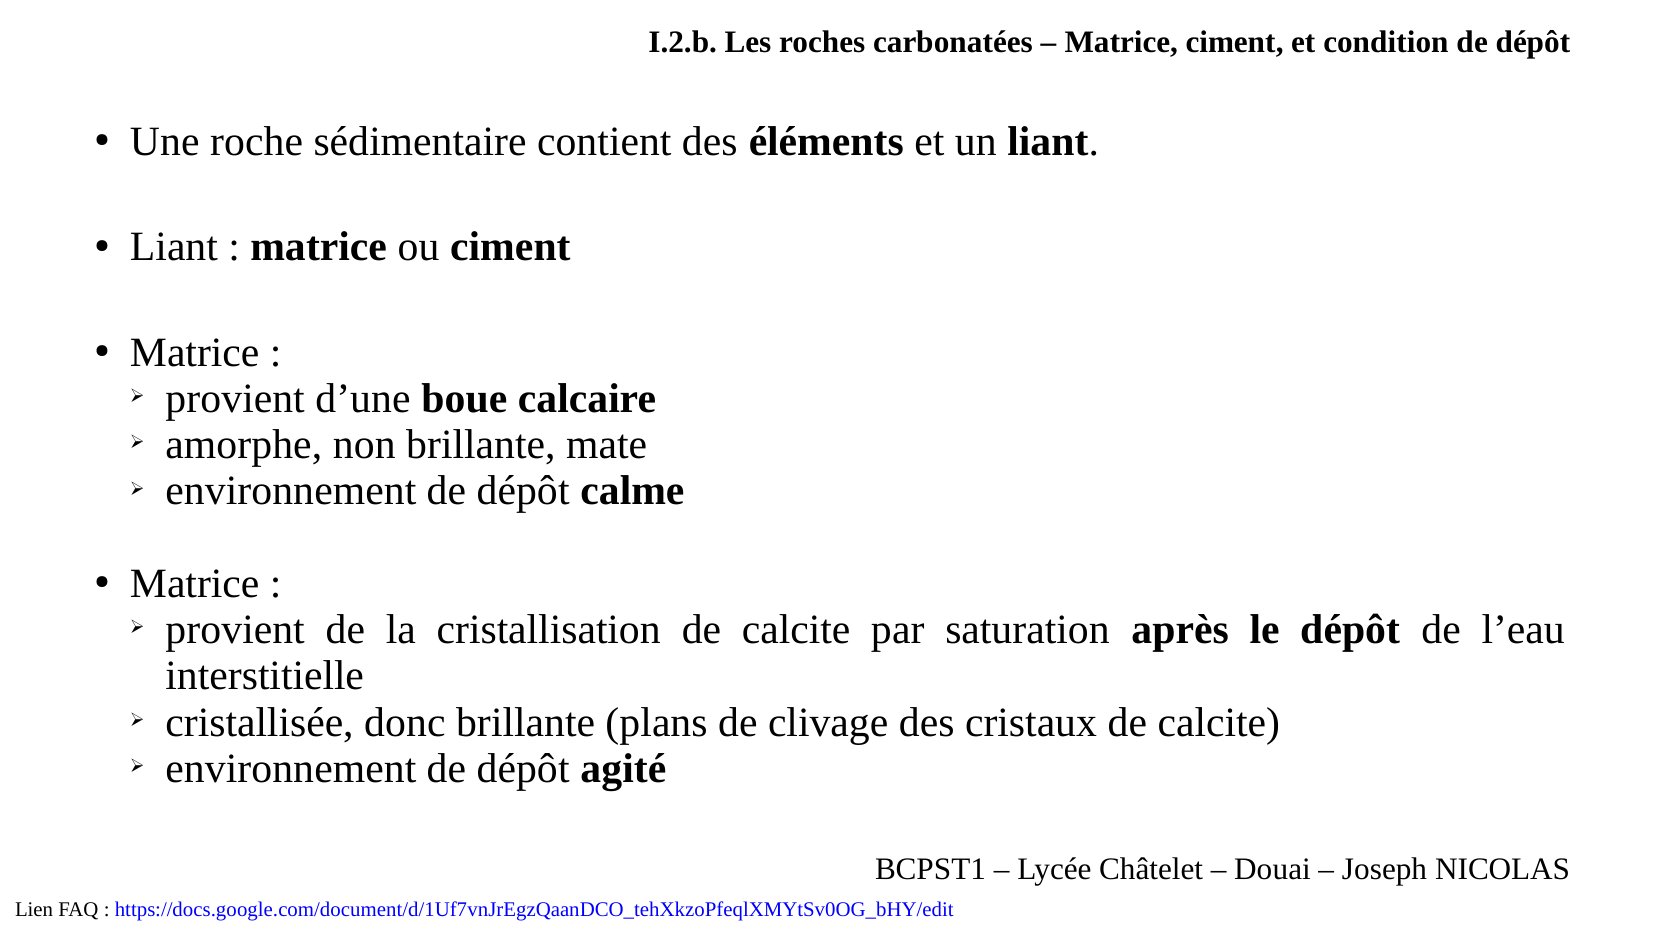

I.2.b. Les roches carbonatées – Matrice, ciment, et condition de dépôt
Une roche sédimentaire contient des éléments et un liant.
Liant : matrice ou ciment
Matrice :
provient d’une boue calcaire
amorphe, non brillante, mate
environnement de dépôt calme
Matrice :
provient de la cristallisation de calcite par saturation après le dépôt de l’eau interstitielle
cristallisée, donc brillante (plans de clivage des cristaux de calcite)
environnement de dépôt agité
BCPST1 – Lycée Châtelet – Douai – Joseph NICOLAS
Lien FAQ : https://docs.google.com/document/d/1Uf7vnJrEgzQaanDCO_tehXkzoPfeqlXMYtSv0OG_bHY/edit